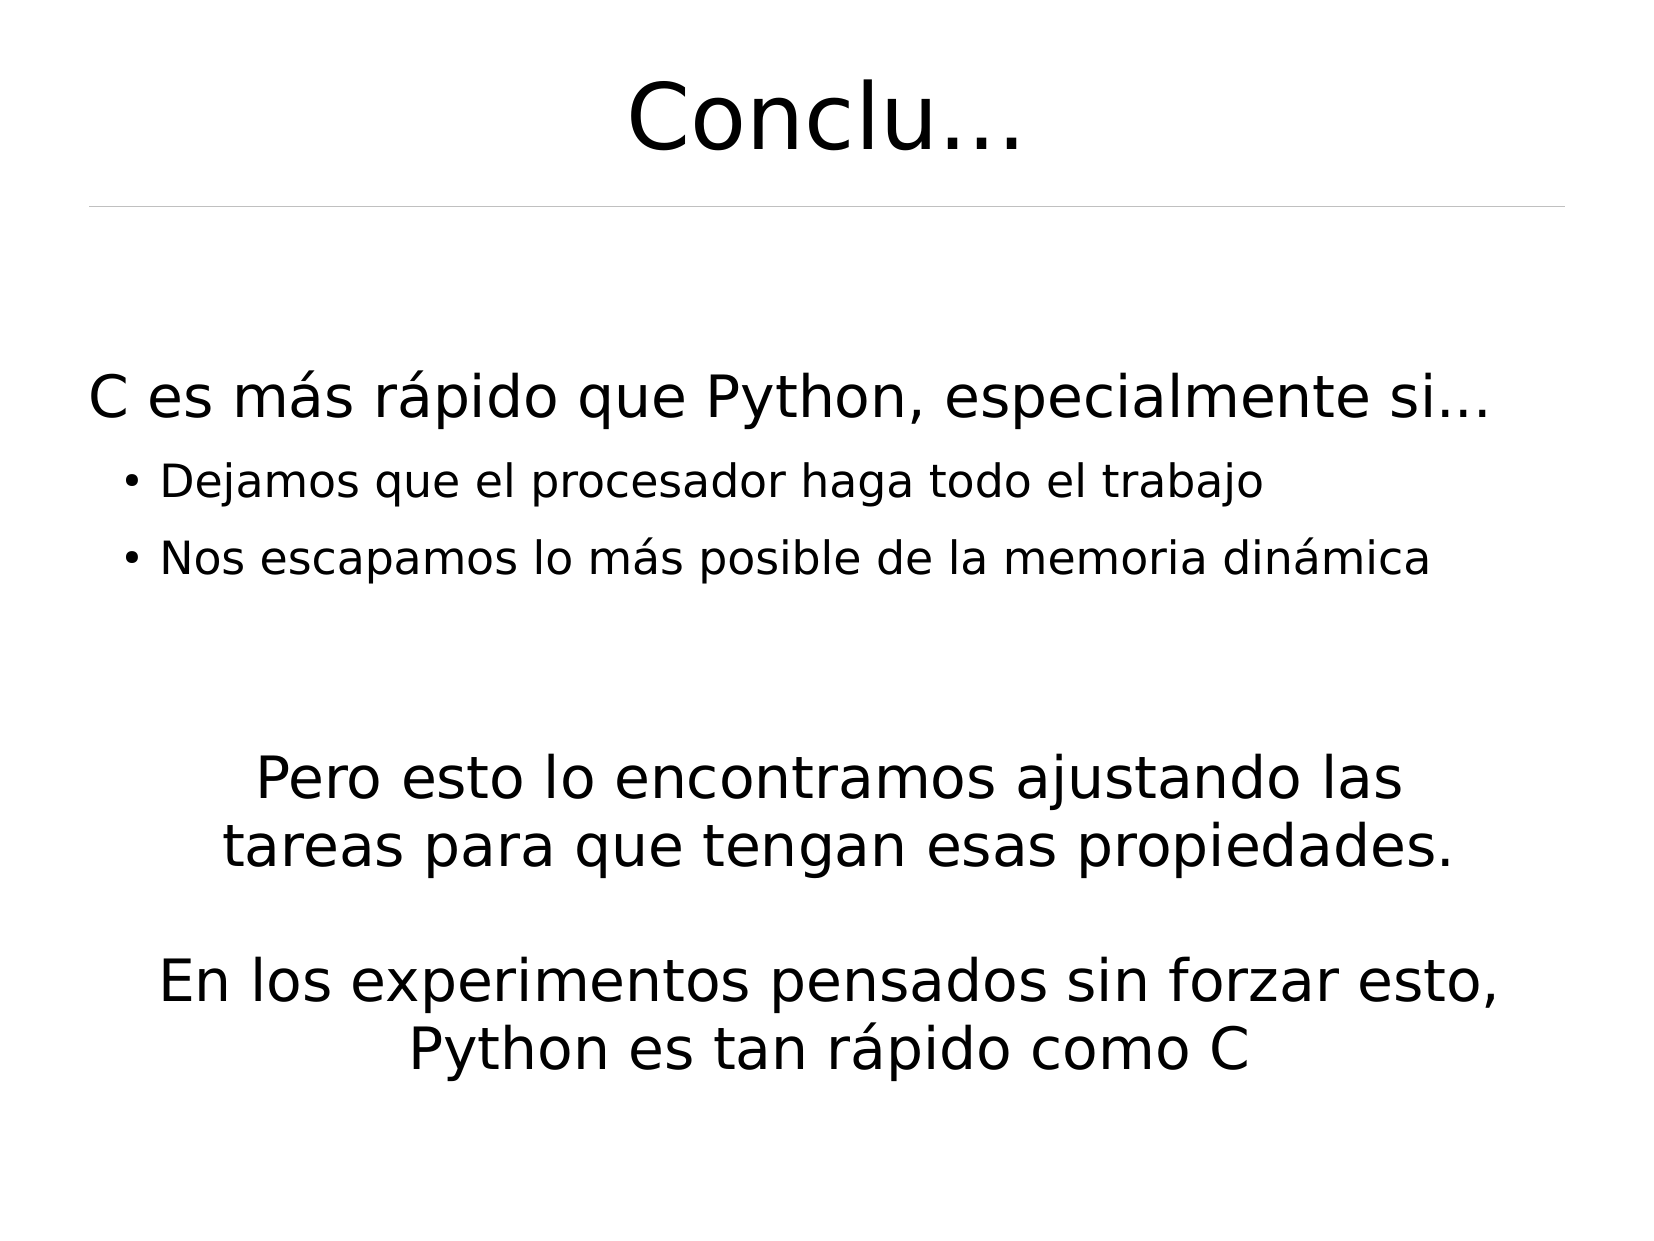

# Conclu...
C es más rápido que Python, especialmente si...
Dejamos que el procesador haga todo el trabajo
Nos escapamos lo más posible de la memoria dinámica
Pero esto lo encontramos ajustando las
 tareas para que tengan esas propiedades.
En los experimentos pensados sin forzar esto, Python es tan rápido como C